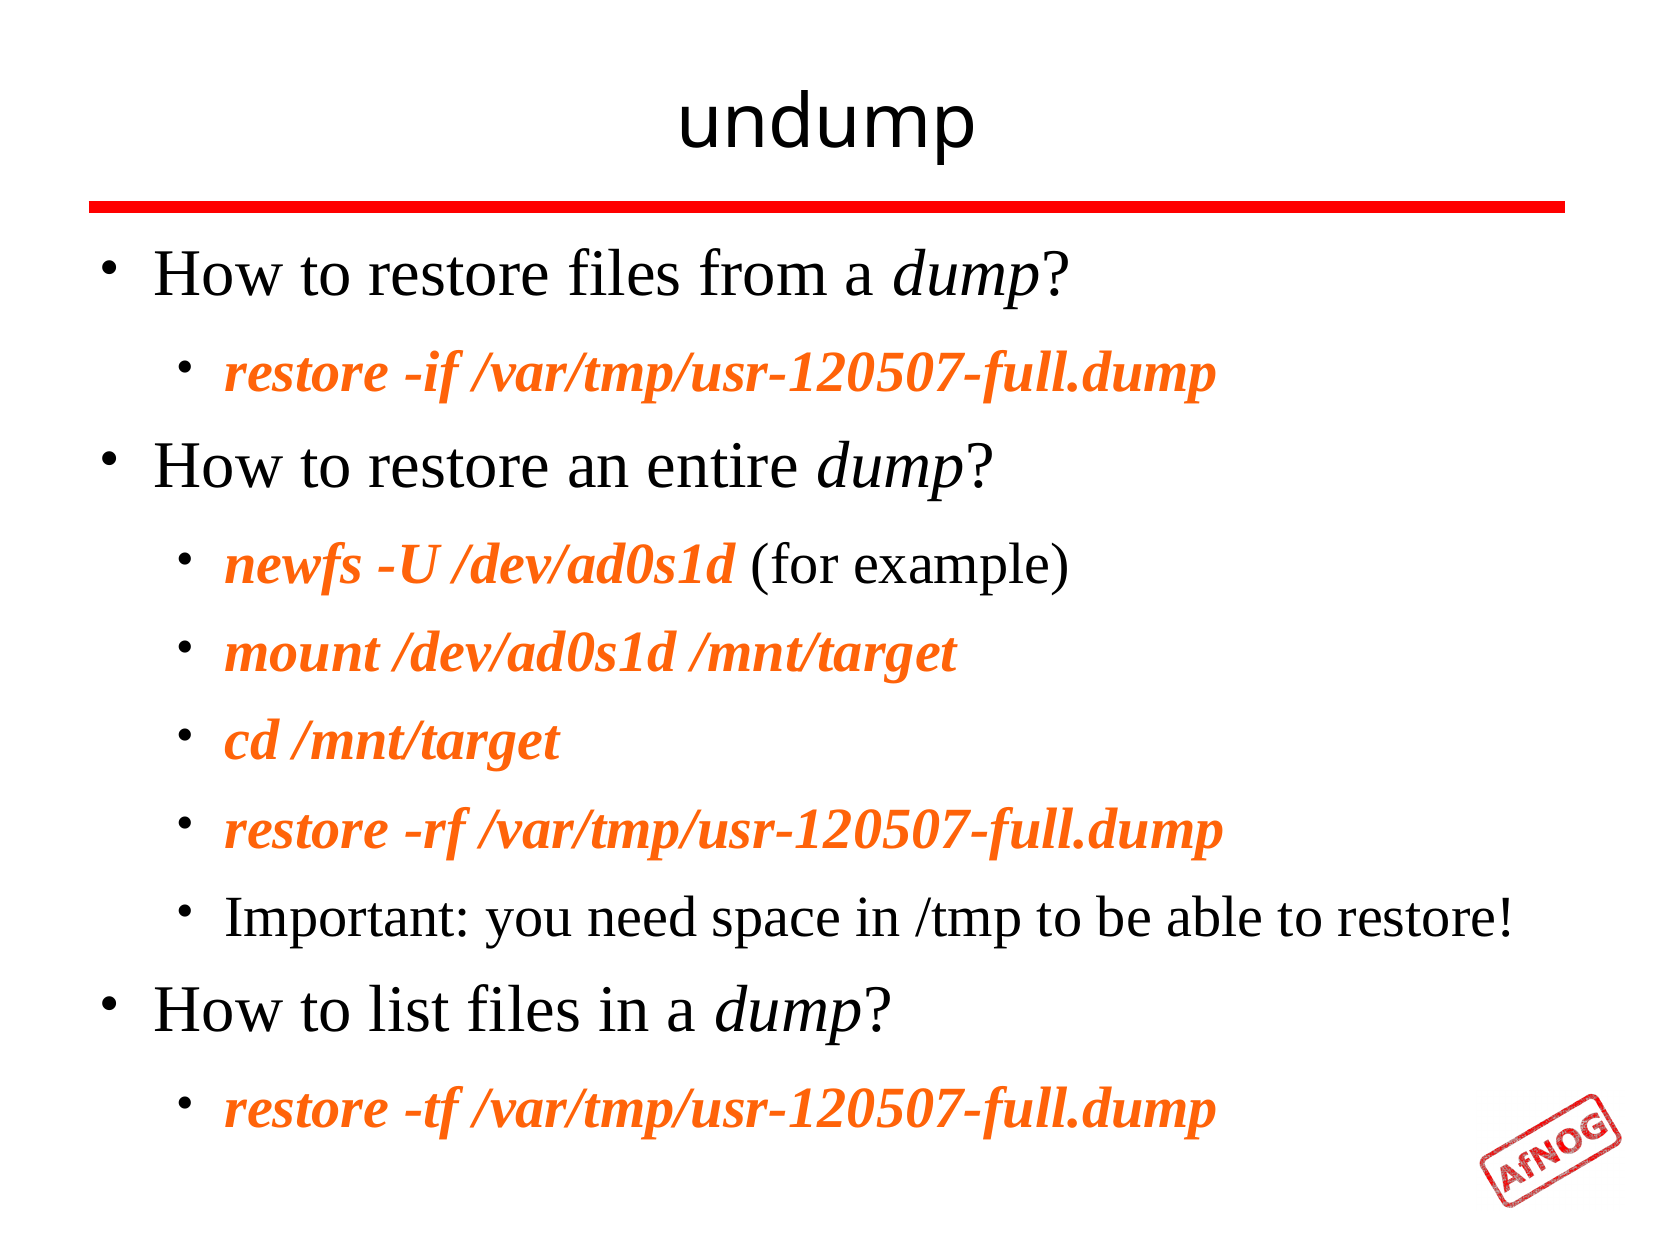

# undump
How to restore files from a dump?
restore -if /var/tmp/usr-120507-full.dump
How to restore an entire dump?
newfs -U /dev/ad0s1d (for example)
mount /dev/ad0s1d /mnt/target
cd /mnt/target
restore -rf /var/tmp/usr-120507-full.dump
Important: you need space in /tmp to be able to restore!
How to list files in a dump?
restore -tf /var/tmp/usr-120507-full.dump